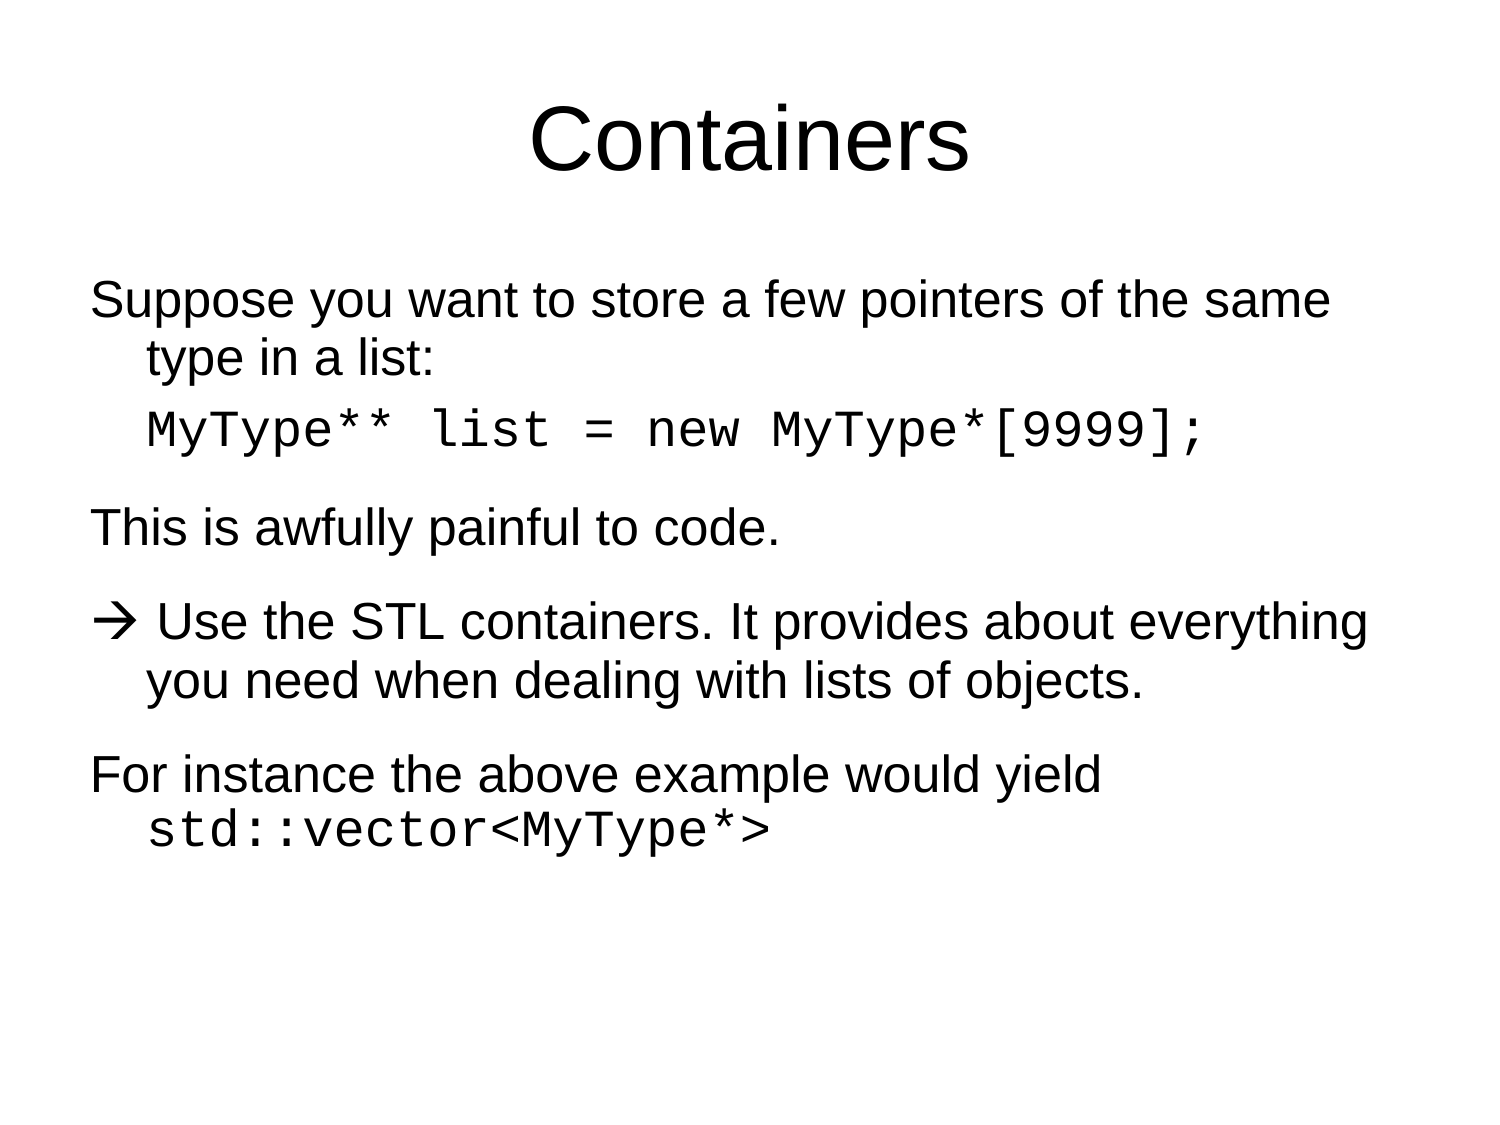

# Containers
Suppose you want to store a few pointers of the same type in a list:
	MyType** list = new MyType*[9999];
This is awfully painful to code.
 Use the STL containers. It provides about everything you need when dealing with lists of objects.
For instance the above example would yield std::vector<MyType*>